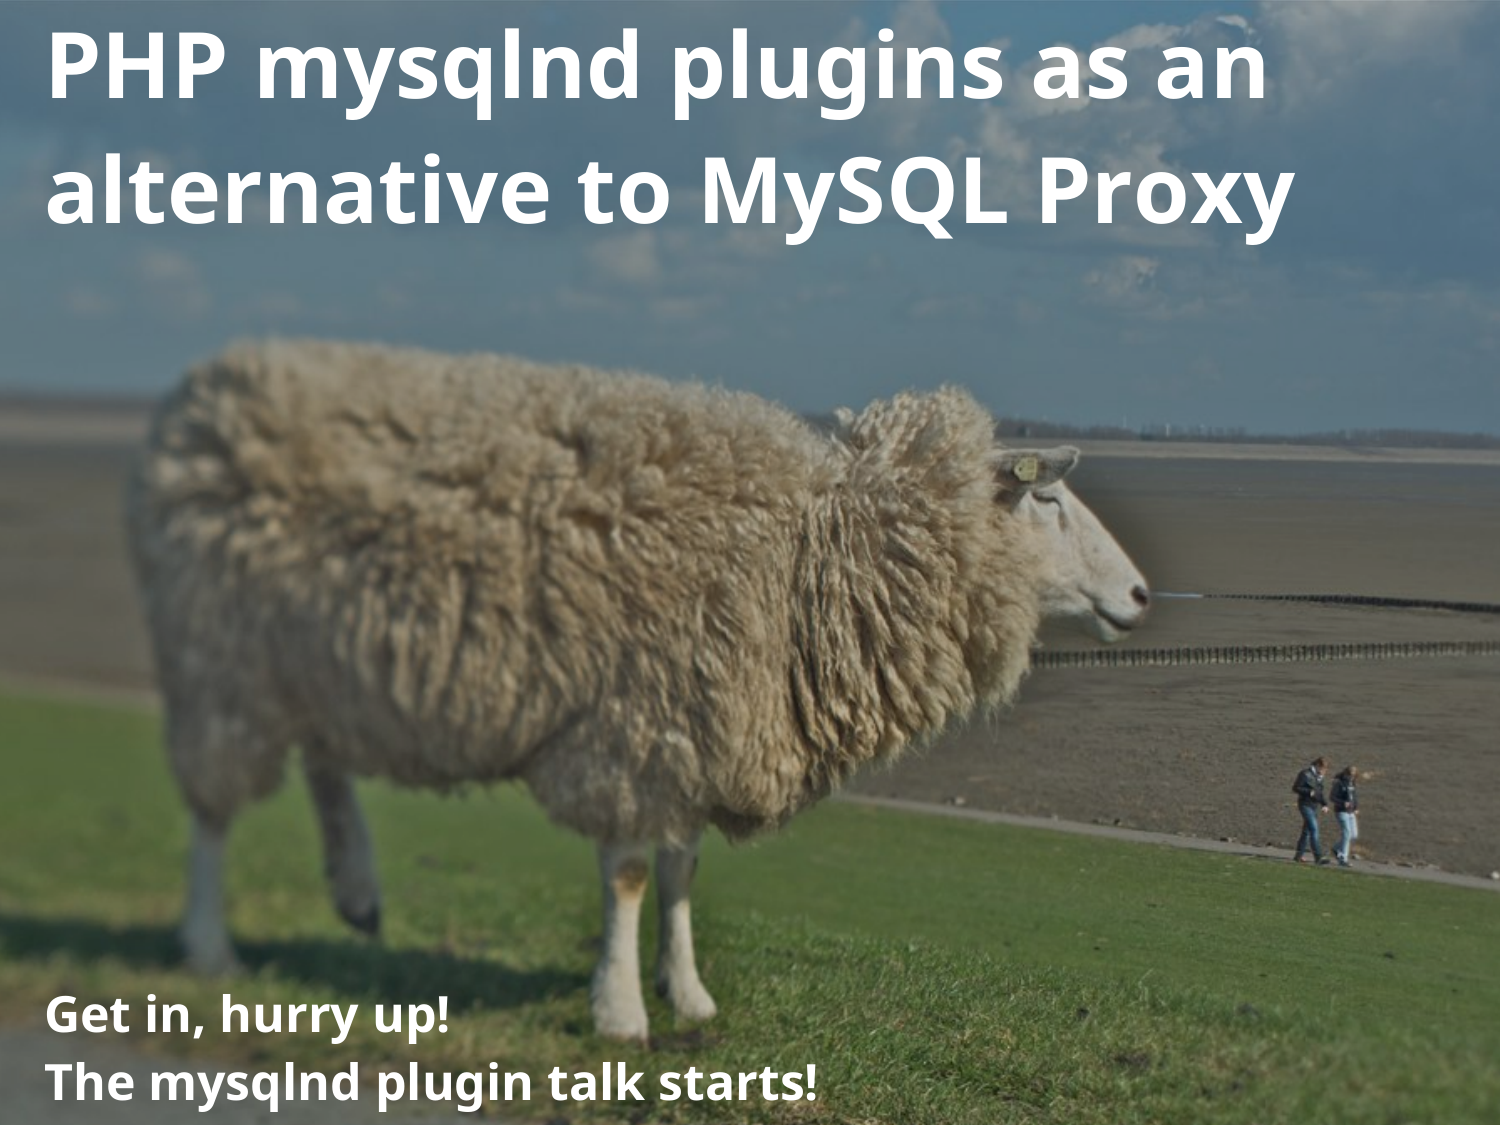

# PHP mysqlnd plugins as an alternative to MySQL Proxy Get in, hurry up! The mysqlnd plugin talk starts!